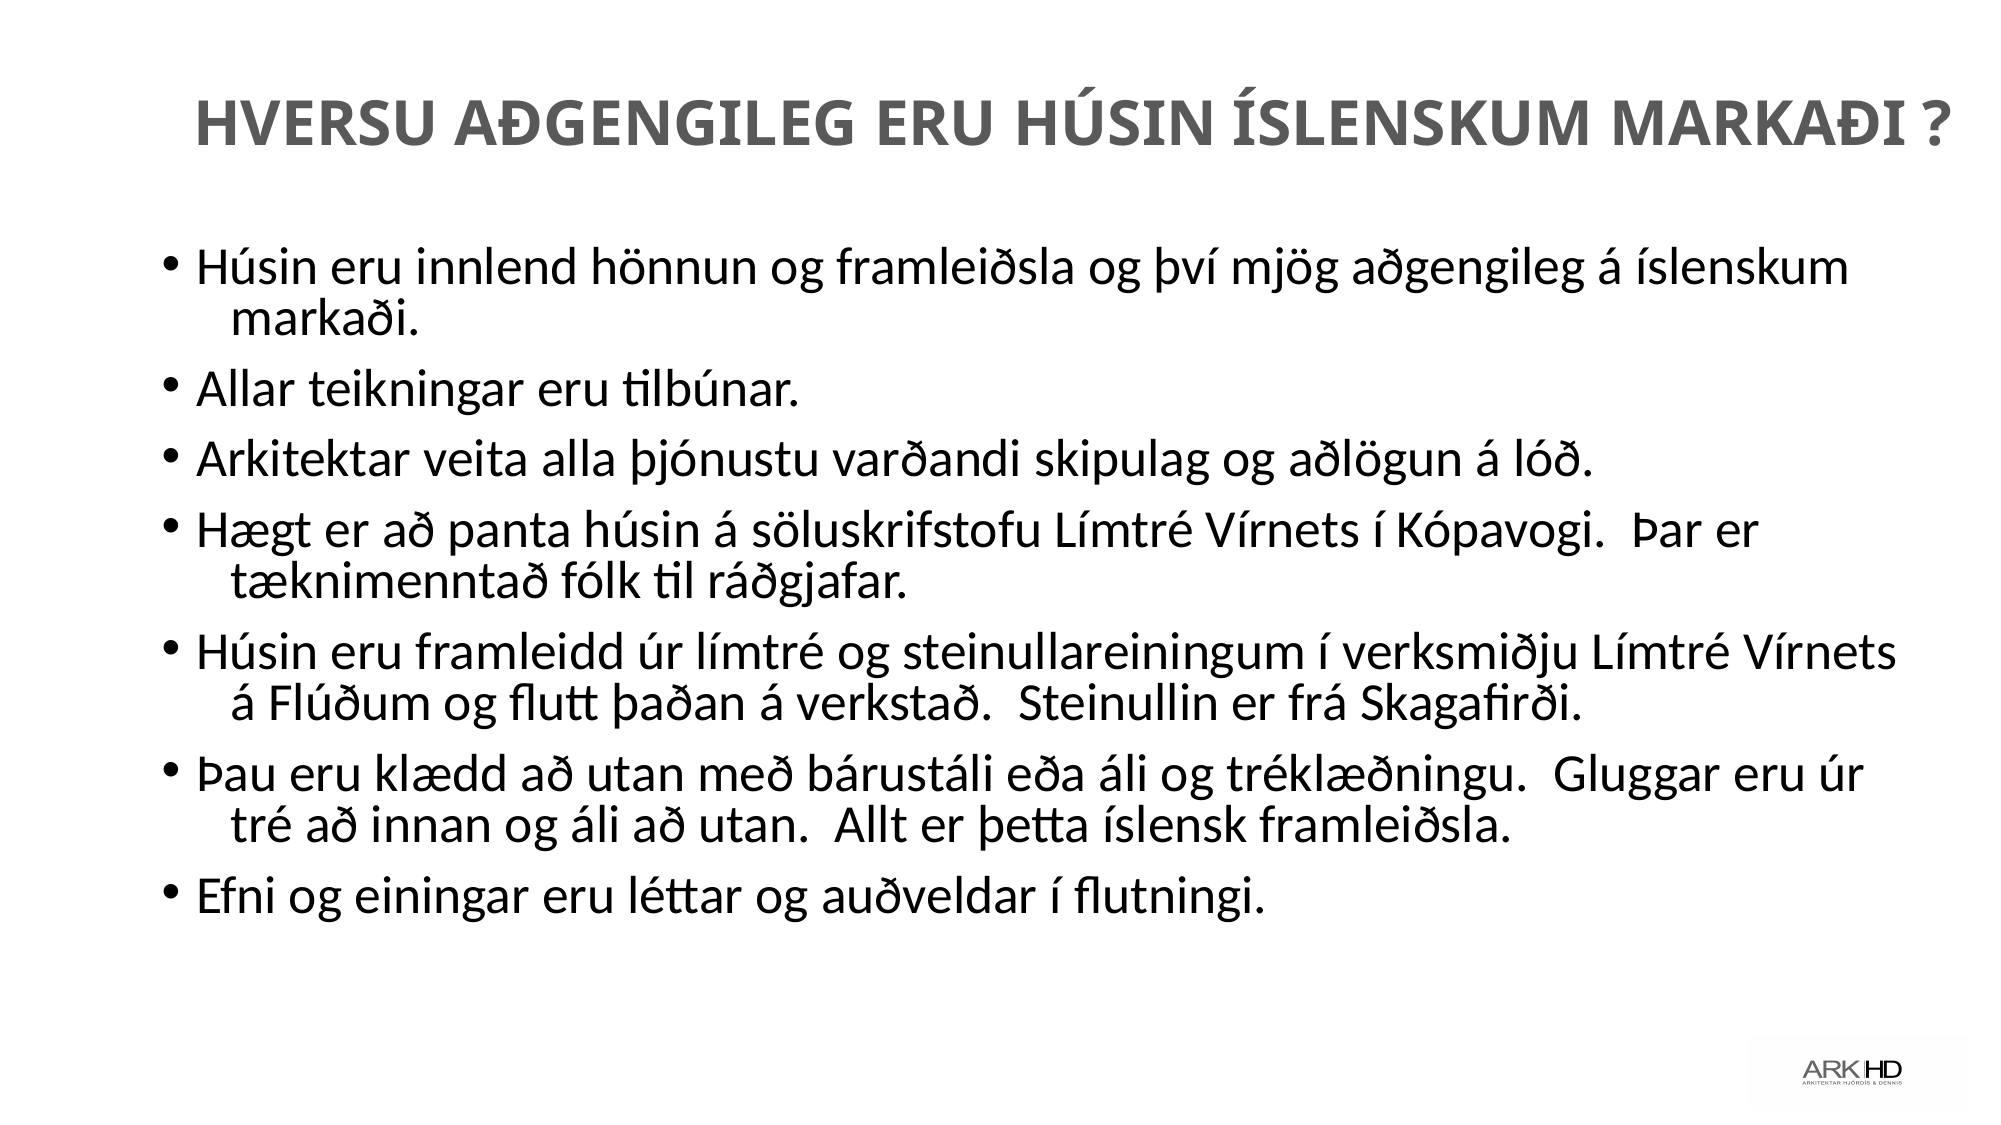

# HVERSU AÐGENGILEG ERU HÚSIN ÍSLENSKUM MARKAÐI ?
Húsin eru innlend hönnun og framleiðsla og því mjög aðgengileg á íslenskum markaði.
Allar teikningar eru tilbúnar.
Arkitektar veita alla þjónustu varðandi skipulag og aðlögun á lóð.
Hægt er að panta húsin á söluskrifstofu Límtré Vírnets í Kópavogi. Þar er tæknimenntað fólk til ráðgjafar.
Húsin eru framleidd úr límtré og steinullareiningum í verksmiðju Límtré Vírnets á Flúðum og flutt þaðan á verkstað. Steinullin er frá Skagafirði.
Þau eru klædd að utan með bárustáli eða áli og tréklæðningu. Gluggar eru úr tré að innan og áli að utan. Allt er þetta íslensk framleiðsla.
Efni og einingar eru léttar og auðveldar í flutningi.